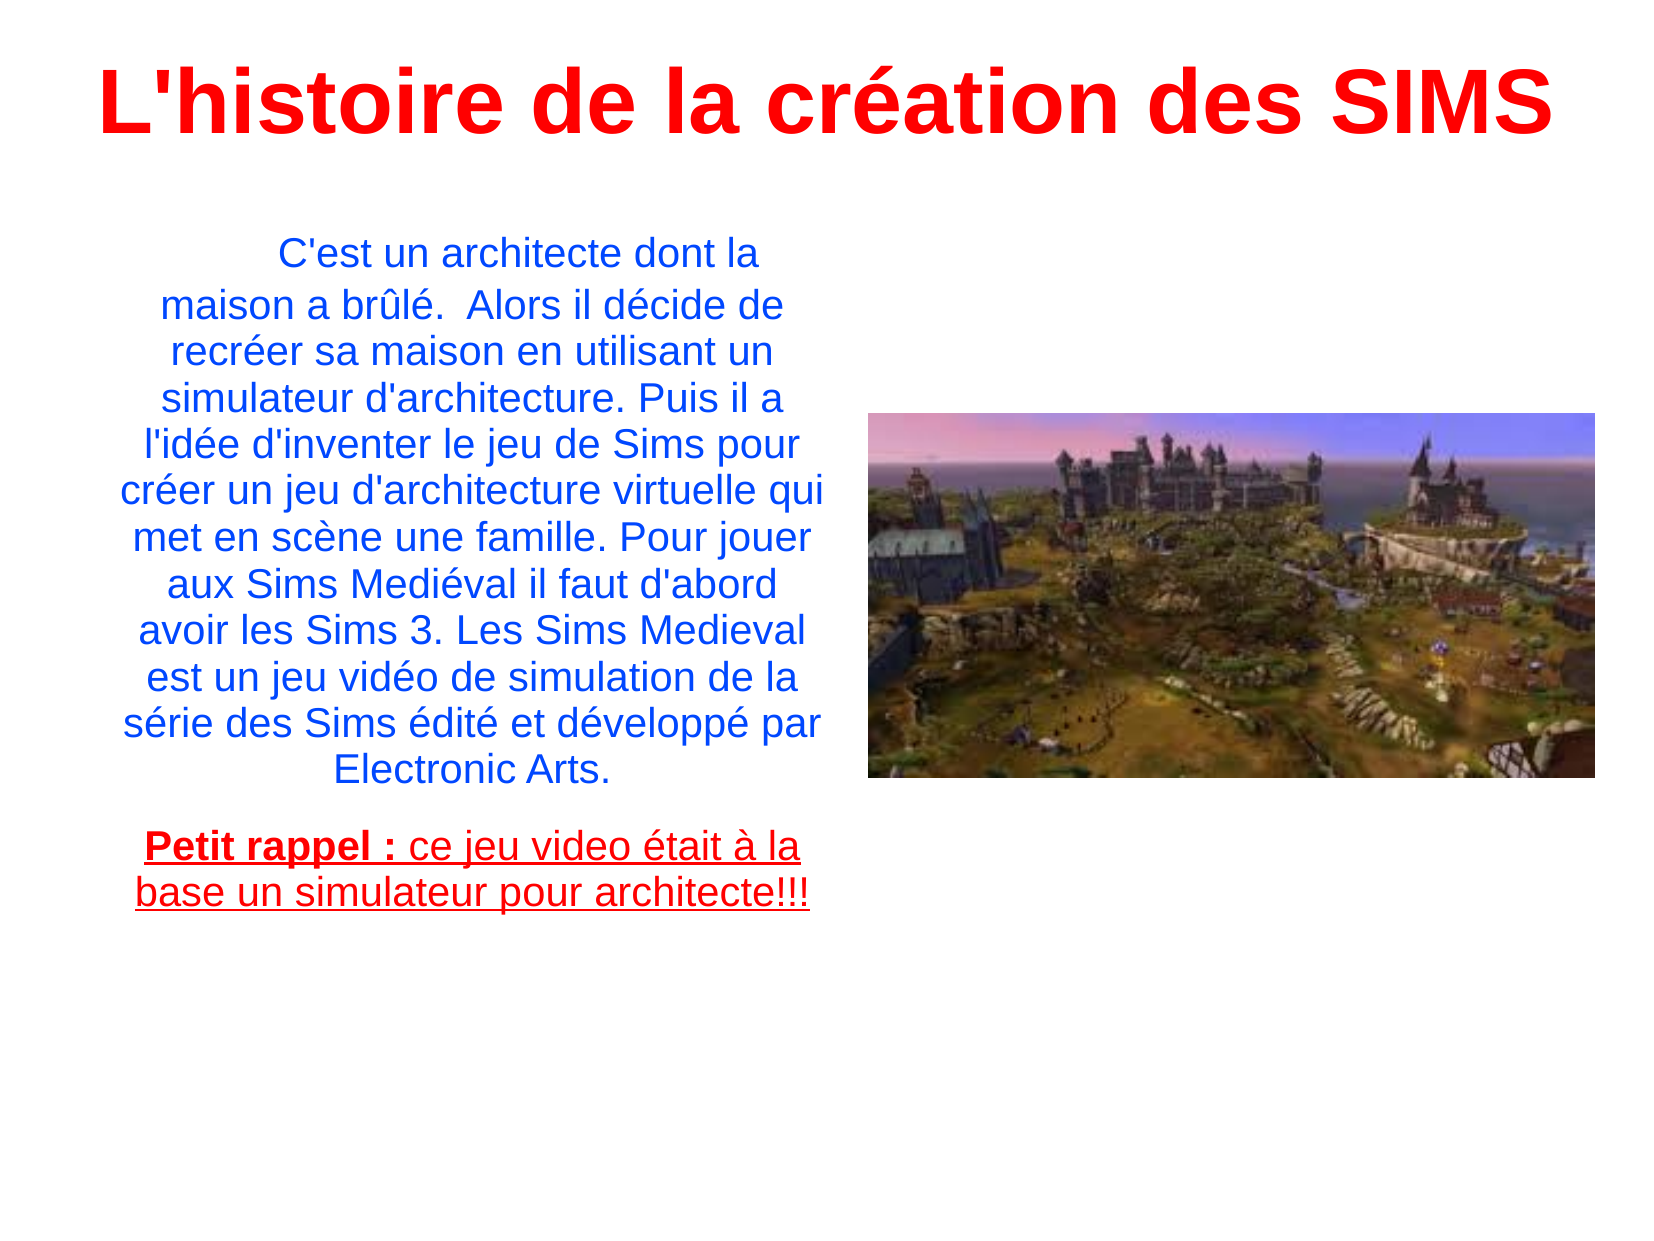

# L'histoire de la création des SIMS
 C'est un architecte dont la maison a brûlé. Alors il décide de recréer sa maison en utilisant un simulateur d'architecture. Puis il a l'idée d'inventer le jeu de Sims pour créer un jeu d'architecture virtuelle qui met en scène une famille. Pour jouer aux Sims Mediéval il faut d'abord avoir les Sims 3. Les Sims Medieval est un jeu vidéo de simulation de la série des Sims édité et développé par Electronic Arts.
Petit rappel : ce jeu video était à la base un simulateur pour architecte!!!